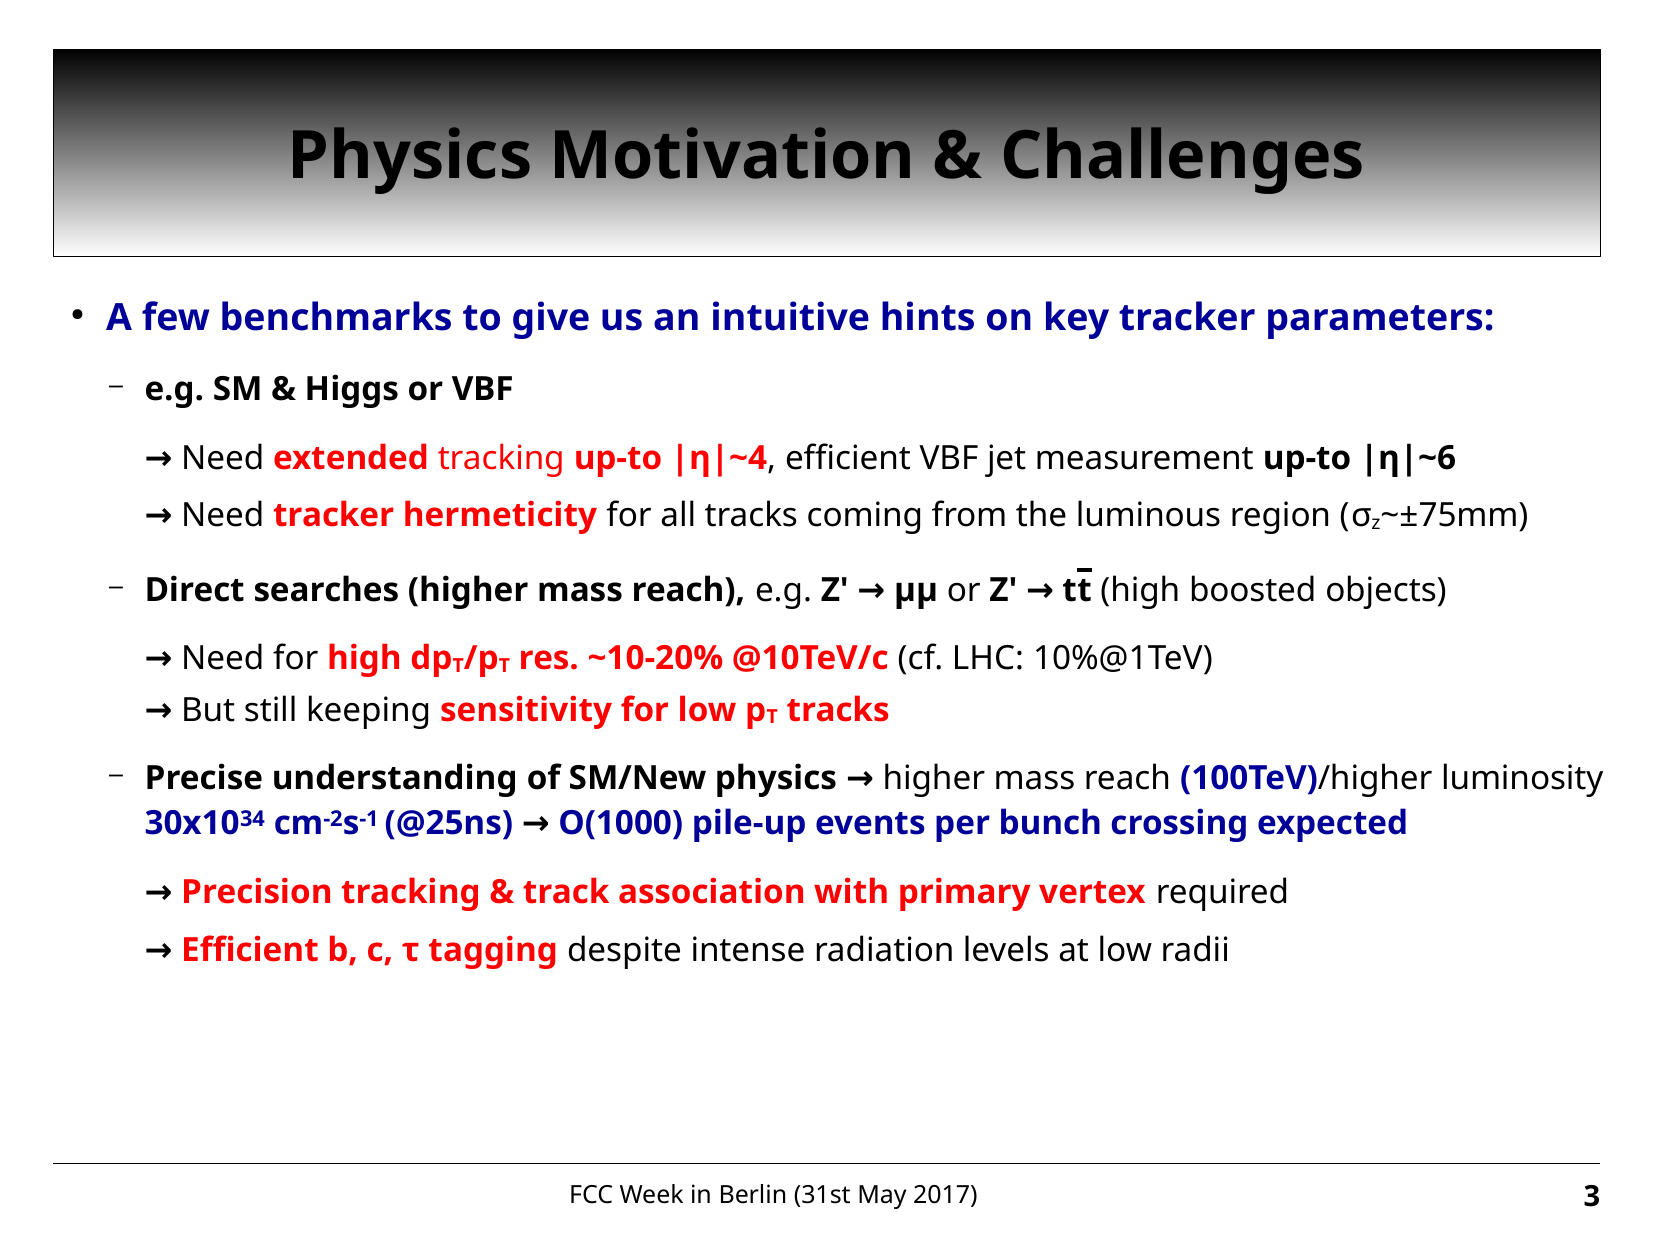

# Physics Motivation & Challenges
A few benchmarks to give us an intuitive hints on key tracker parameters:
e.g. SM & Higgs or VBF
→ Need extended tracking up-to |η|~4, efficient VBF jet measurement up-to |η|~6
→ Need tracker hermeticity for all tracks coming from the luminous region (σz~±75mm)
Direct searches (higher mass reach), e.g. Z' → μμ or Z' → tt (high boosted objects)
→ Need for high dpT/pT res. ~10-20% @10TeV/c (cf. LHC: 10%@1TeV)
→ But still keeping sensitivity for low pT tracks
Precise understanding of SM/New physics → higher mass reach (100TeV)/higher luminosity 30x1034 cm-2s-1 (@25ns) → O(1000) pile-up events per bunch crossing expected
→ Precision tracking & track association with primary vertex required
→ Efficient b, c, τ tagging despite intense radiation levels at low radii
3
FCC Week in Berlin (31st May 2017)